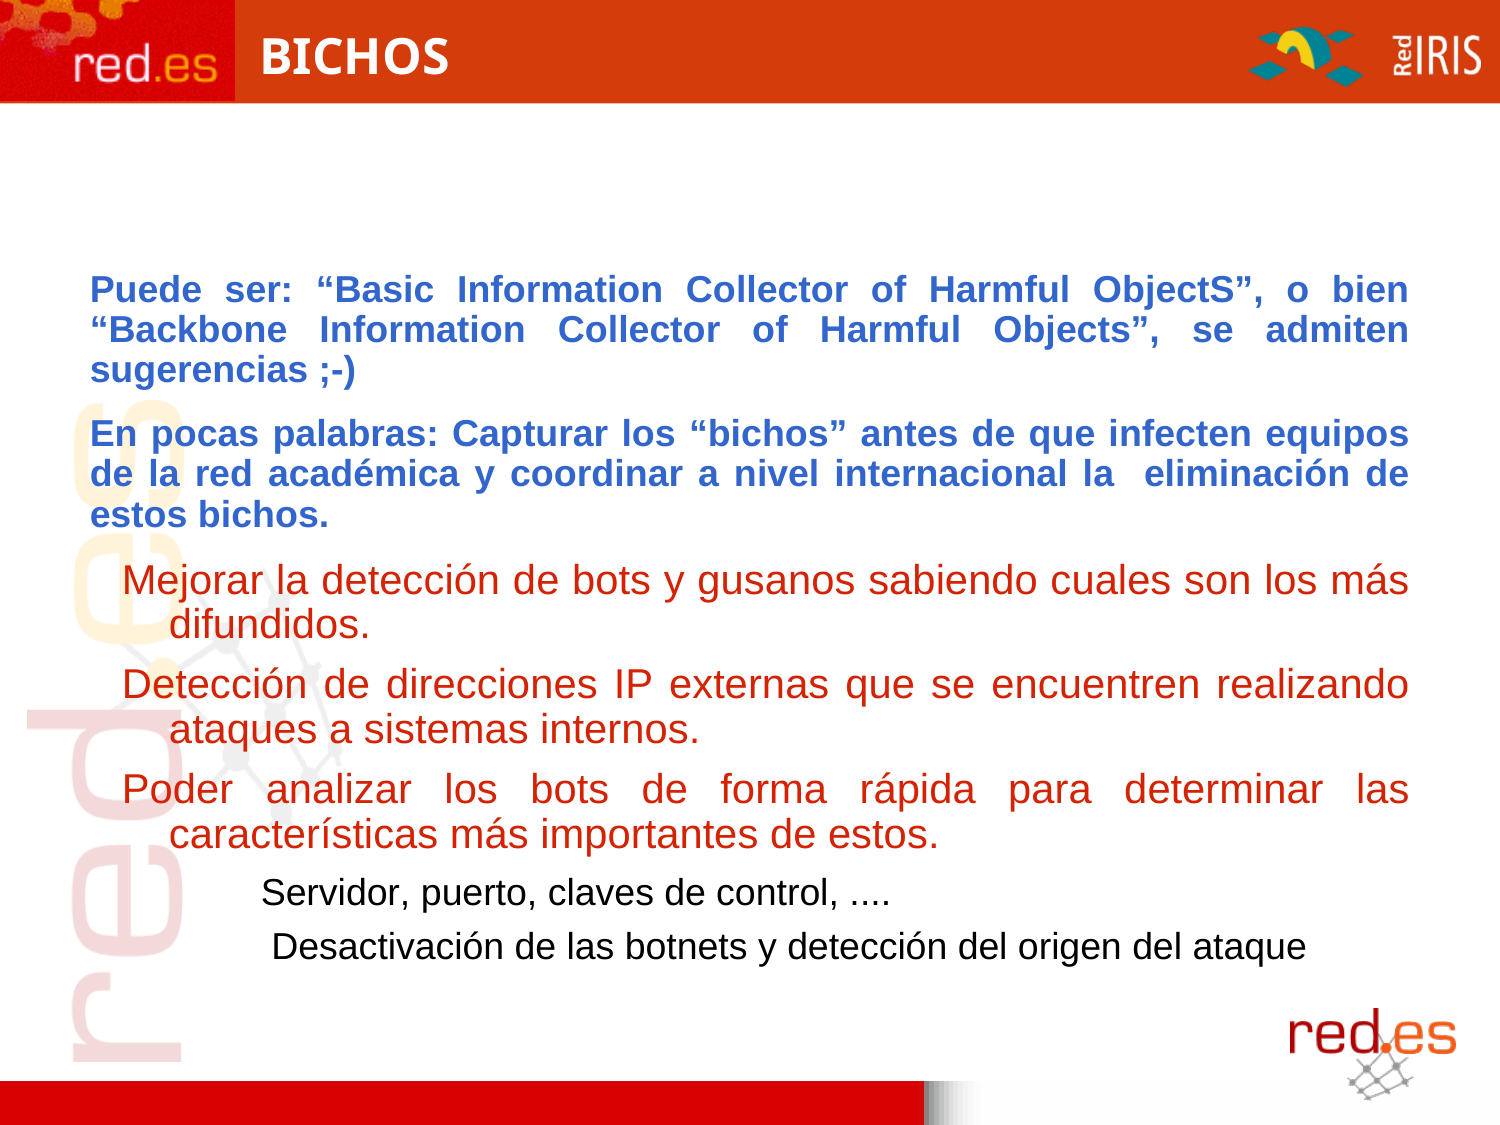

# BICHOS
Puede ser: “Basic Information Collector of Harmful ObjectS”, o bien “Backbone Information Collector of Harmful Objects”, se admiten sugerencias ;-)
En pocas palabras: Capturar los “bichos” antes de que infecten equipos de la red académica y coordinar a nivel internacional la eliminación de estos bichos.
Mejorar la detección de bots y gusanos sabiendo cuales son los más difundidos.
Detección de direcciones IP externas que se encuentren realizando ataques a sistemas internos.
Poder analizar los bots de forma rápida para determinar las características más importantes de estos.
Servidor, puerto, claves de control, ....
 Desactivación de las botnets y detección del origen del ataque